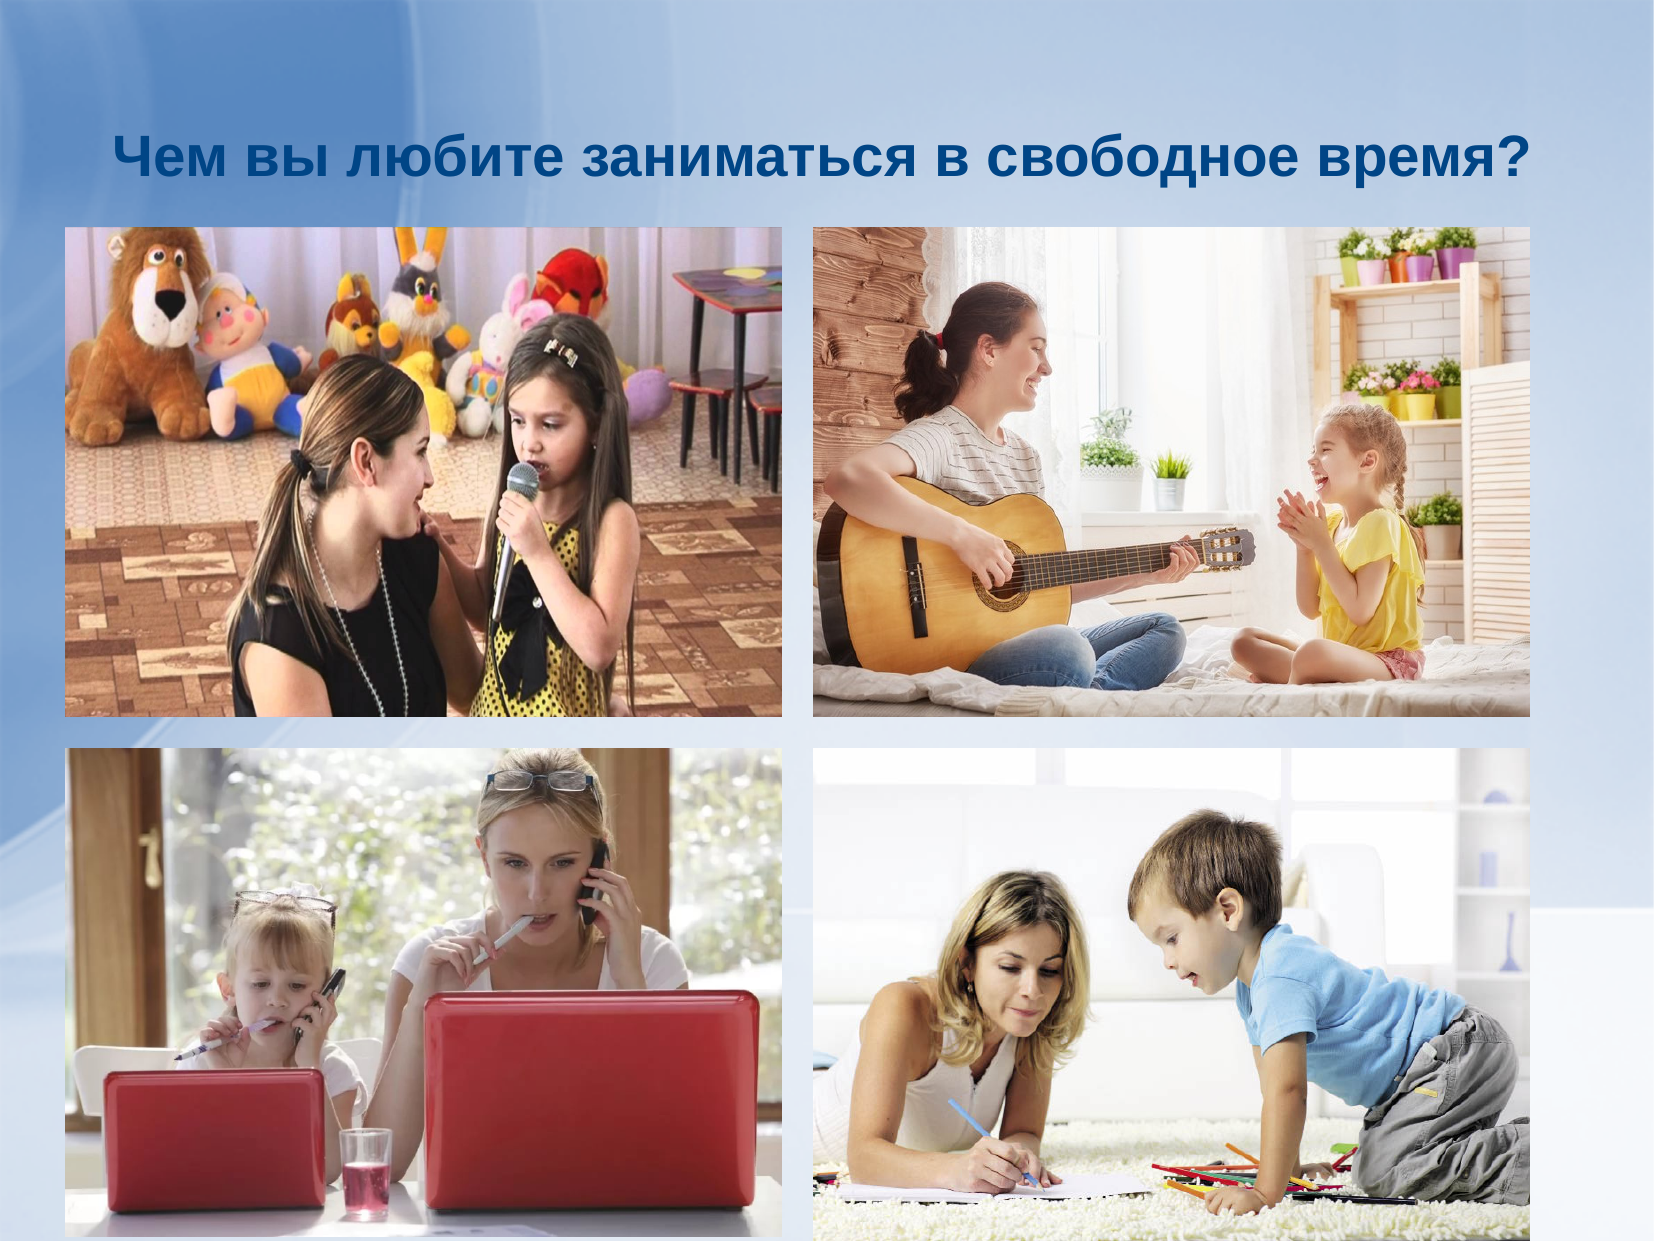

# Чем вы любите заниматься в свободное время?